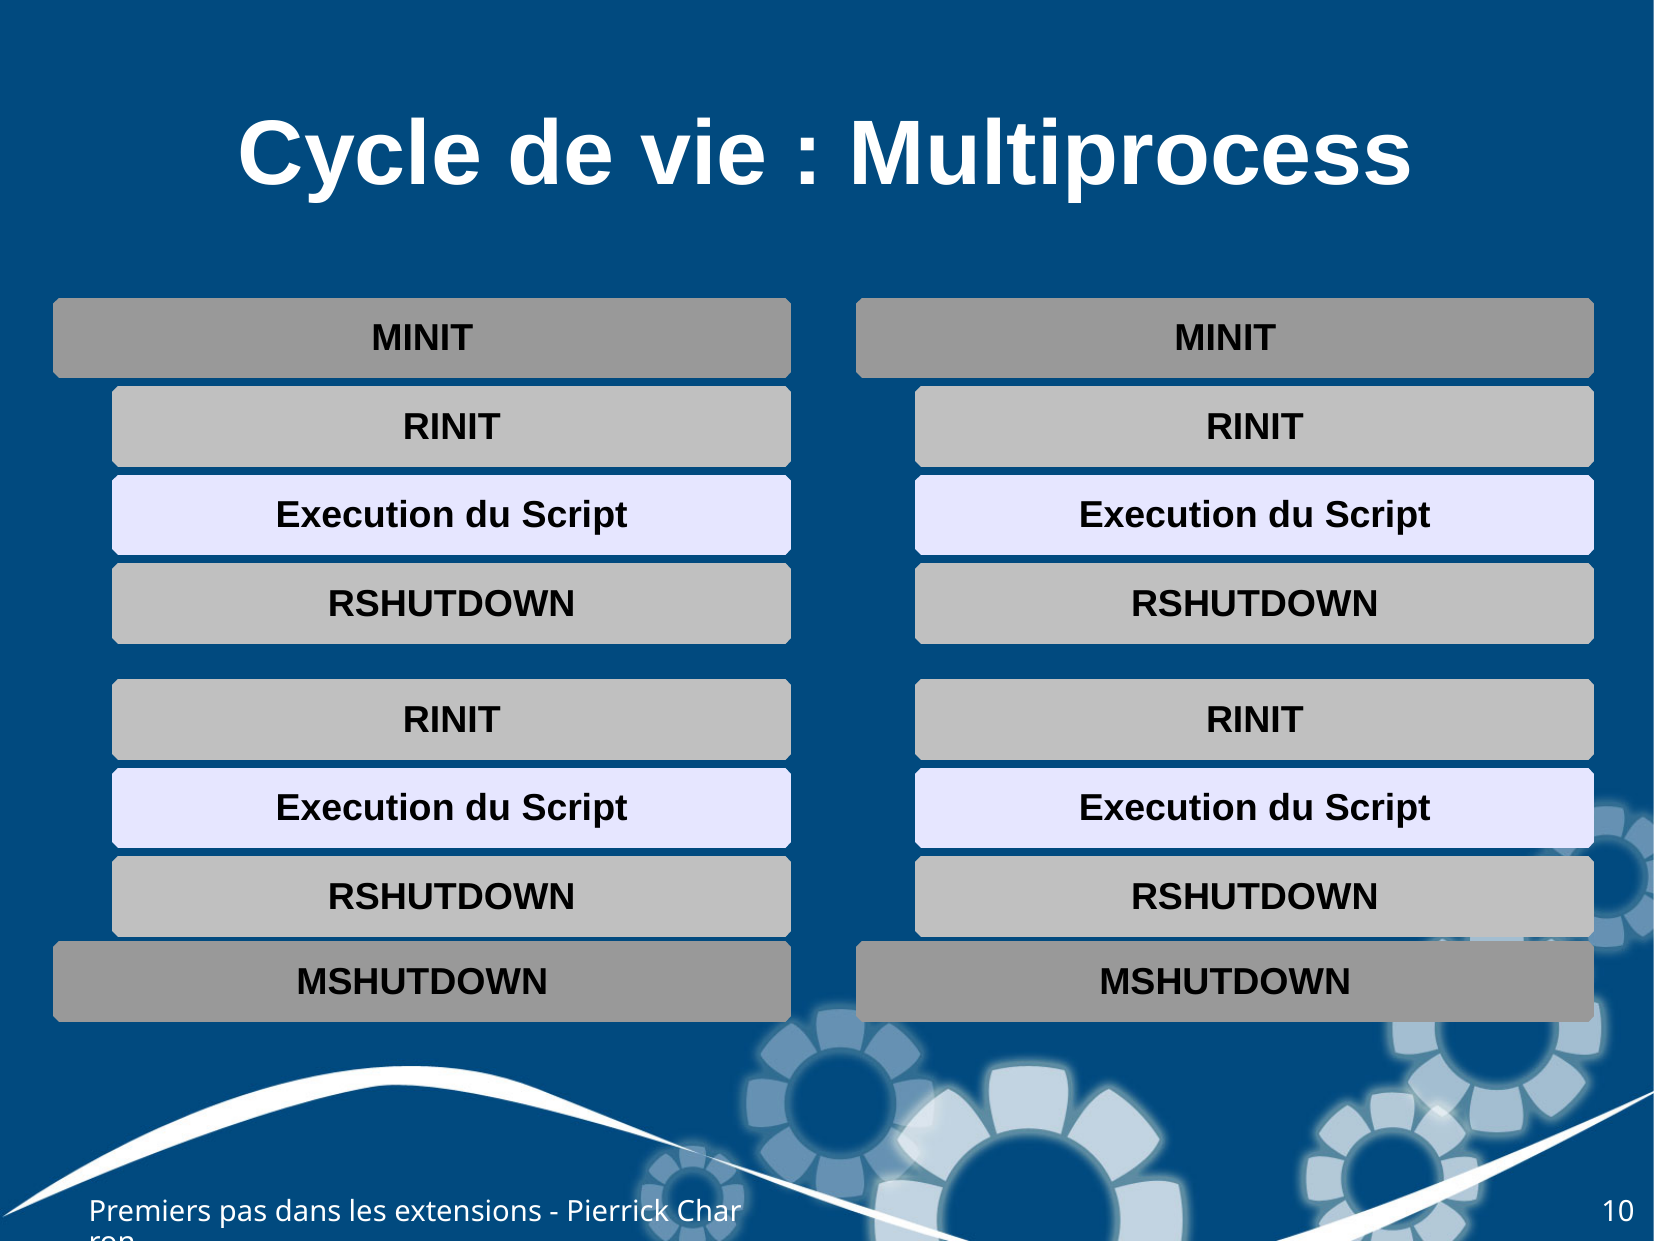

# Cycle de vie : Multiprocess
MINIT
MINIT
RINIT
RINIT
Execution du Script
Execution du Script
RSHUTDOWN
RSHUTDOWN
RINIT
RINIT
Execution du Script
Execution du Script
RSHUTDOWN
RSHUTDOWN
MSHUTDOWN
MSHUTDOWN
Premiers pas dans les extensions - Pierrick Charron
10